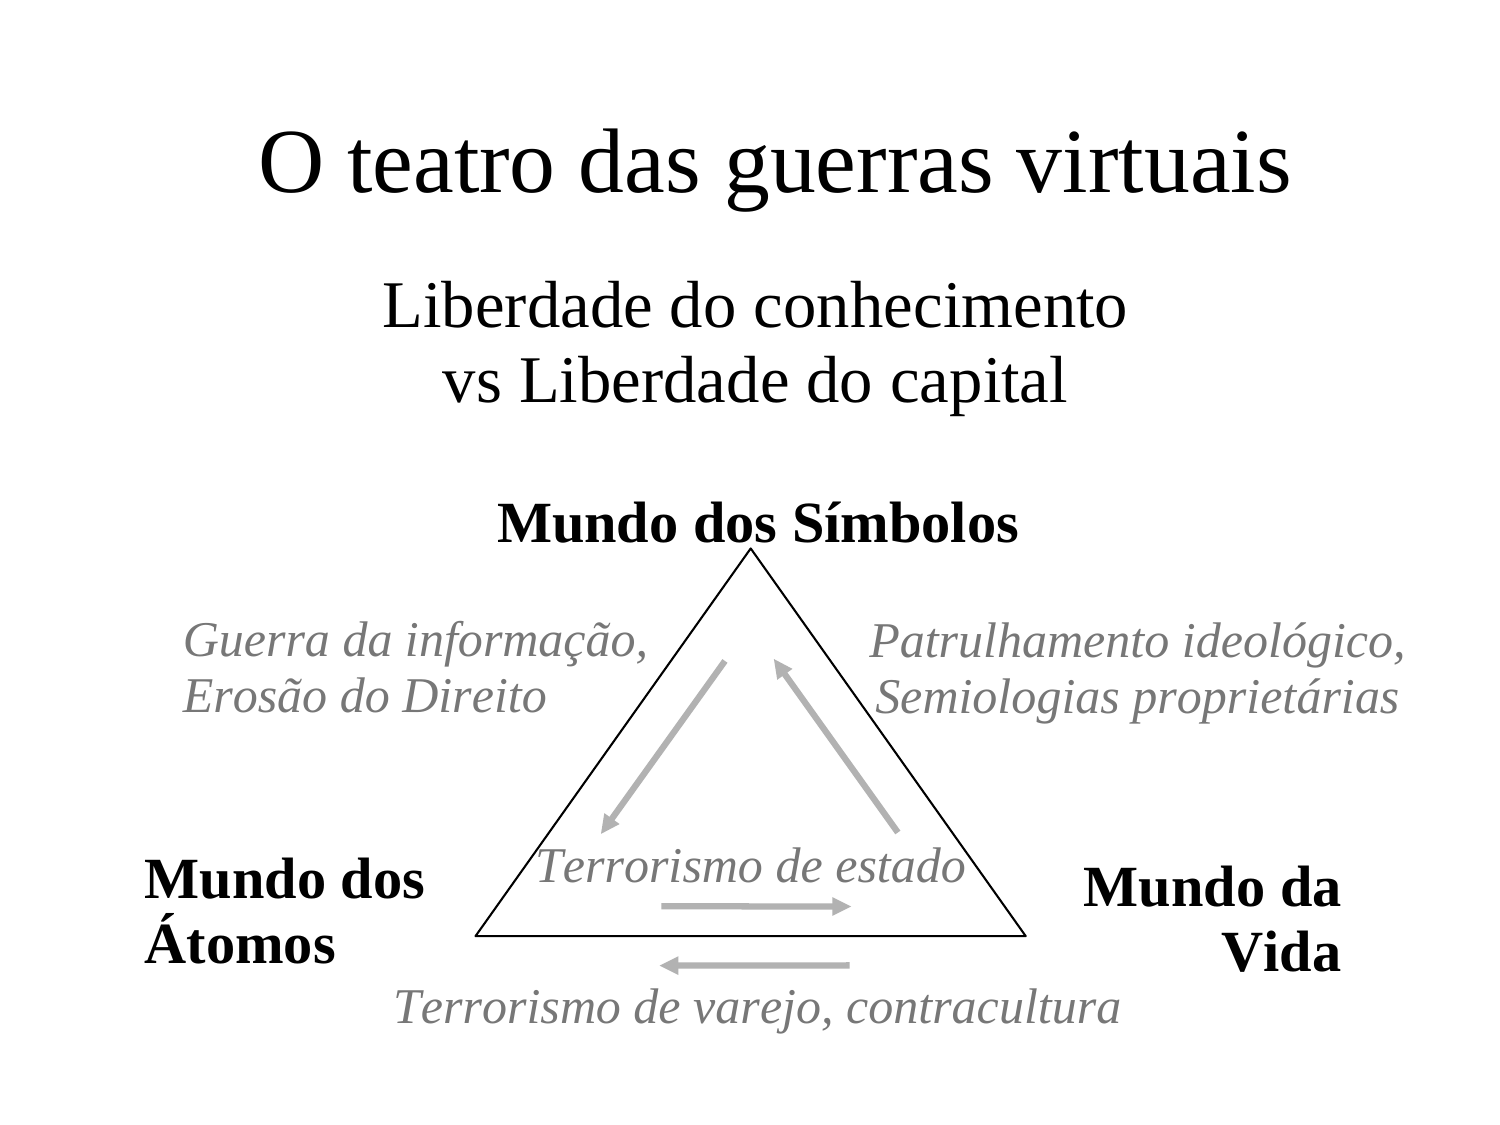

# O teatro das guerras virtuais
Liberdade do conhecimento
vs Liberdade do capital
Mundo dos Símbolos
Guerra da informação,
Erosão do Direito
Patrulhamento ideológico,
Semiologias proprietárias
Terrorismo de estado
Mundo dos
Átomos
Mundo da
Vida
Terrorismo de varejo, contracultura